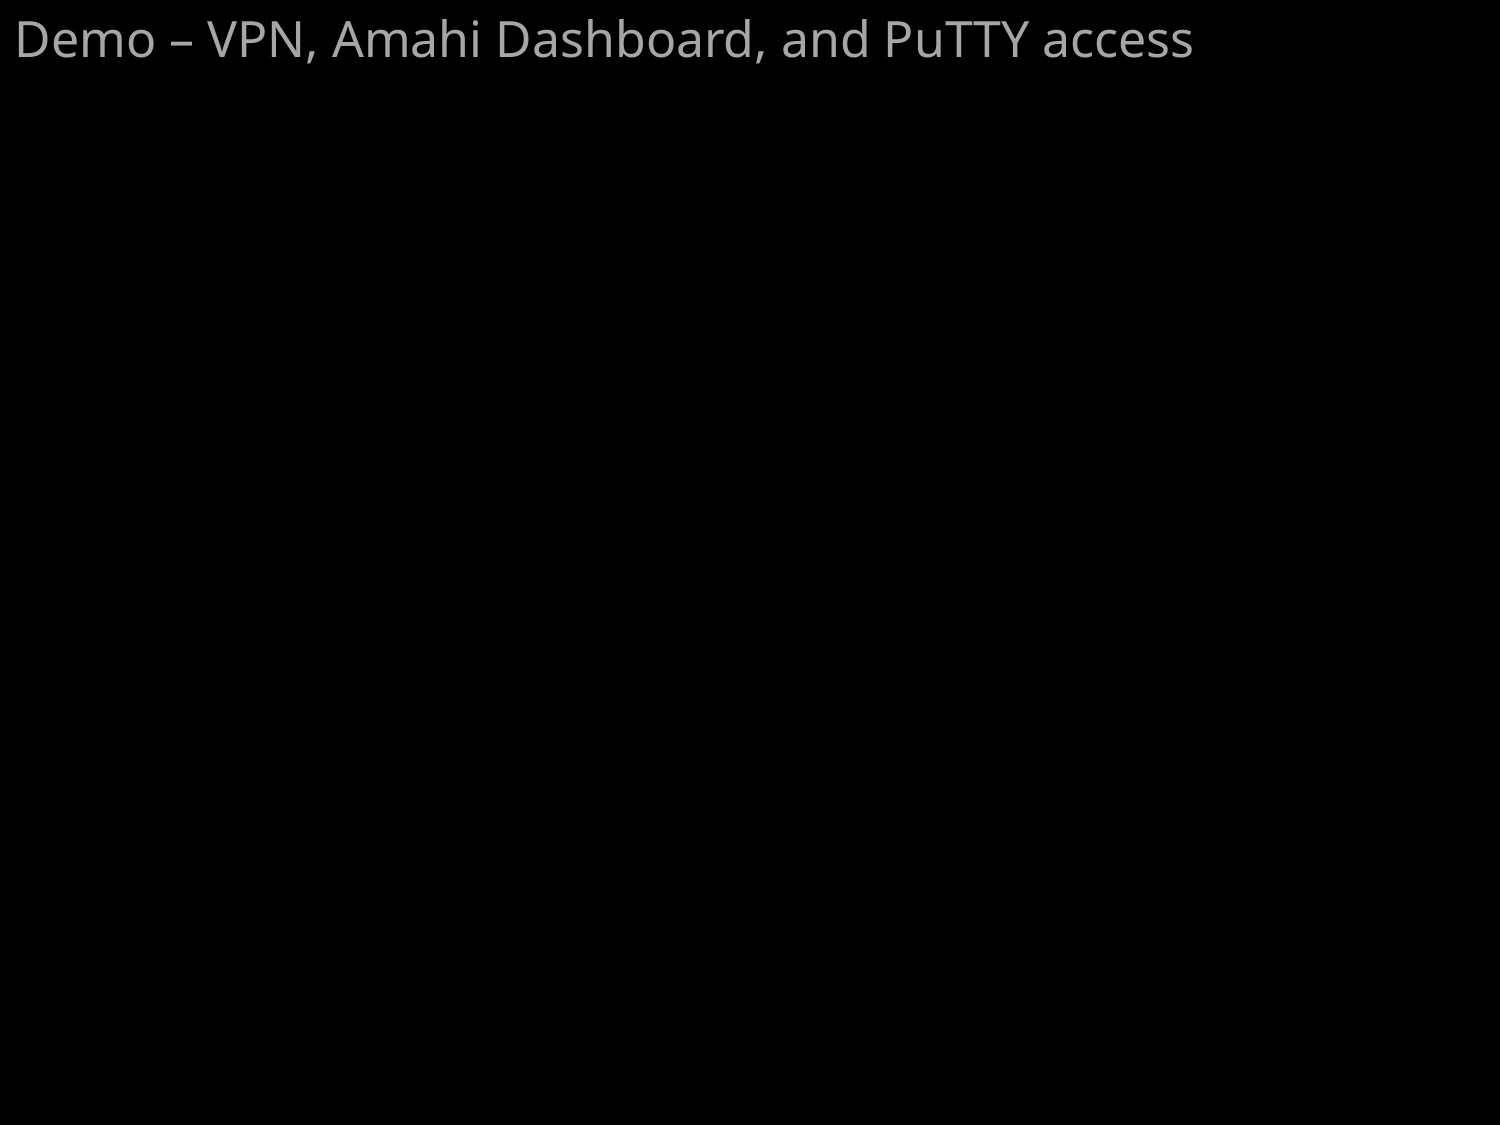

Demo – VPN, Amahi Dashboard, and PuTTY access
# Demo – VPN, Dashboard, PuTTY access